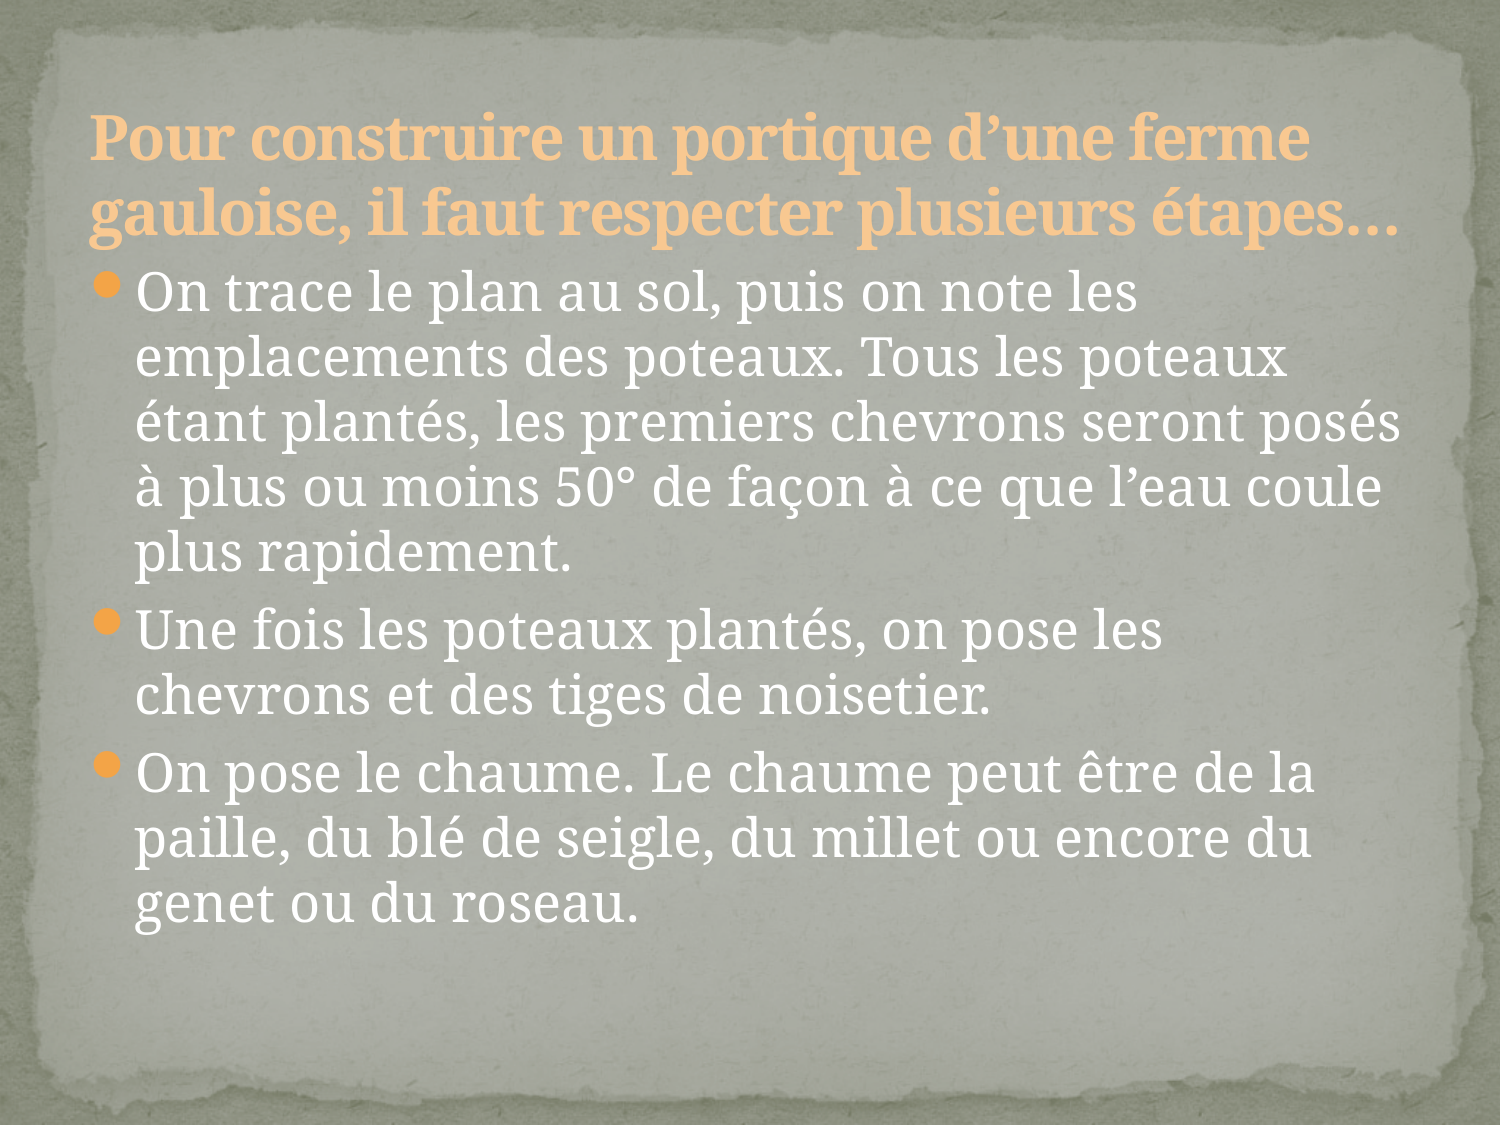

Pour construire un portique d’une ferme gauloise, il faut respecter plusieurs étapes…
# On trace le plan au sol, puis on note les emplacements des poteaux. Tous les poteaux étant plantés, les premiers chevrons seront posés à plus ou moins 50° de façon à ce que l’eau coule plus rapidement.
Une fois les poteaux plantés, on pose les chevrons et des tiges de noisetier.
On pose le chaume. Le chaume peut être de la paille, du blé de seigle, du millet ou encore du genet ou du roseau.